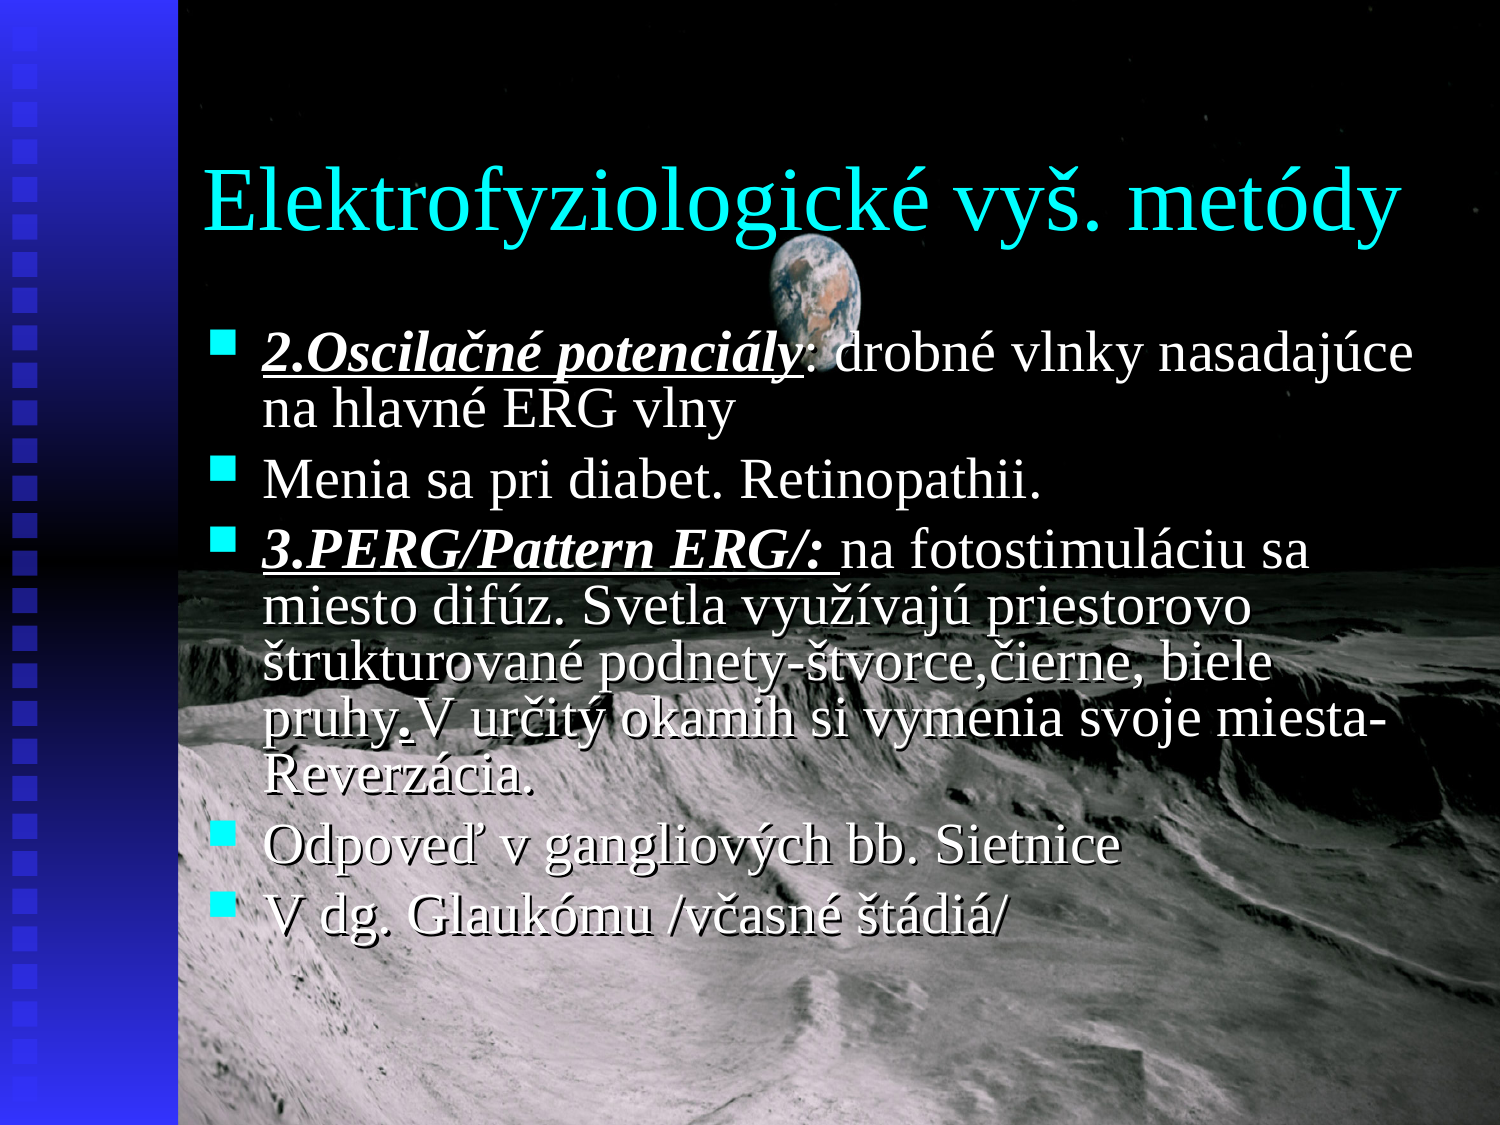

# Elektrofyziologické vyš. metódy
2.Oscilačné potenciály: drobné vlnky nasadajúce na hlavné ERG vlny
Menia sa pri diabet. Retinopathii.
3.PERG/Pattern ERG/: na fotostimuláciu sa miesto difúz. Svetla využívajú priestorovo štrukturované podnety-štvorce,čierne, biele pruhy.V určitý okamih si vymenia svoje miesta-Reverzácia.
Odpoveď v gangliových bb. Sietnice
V dg. Glaukómu /včasné štádiá/